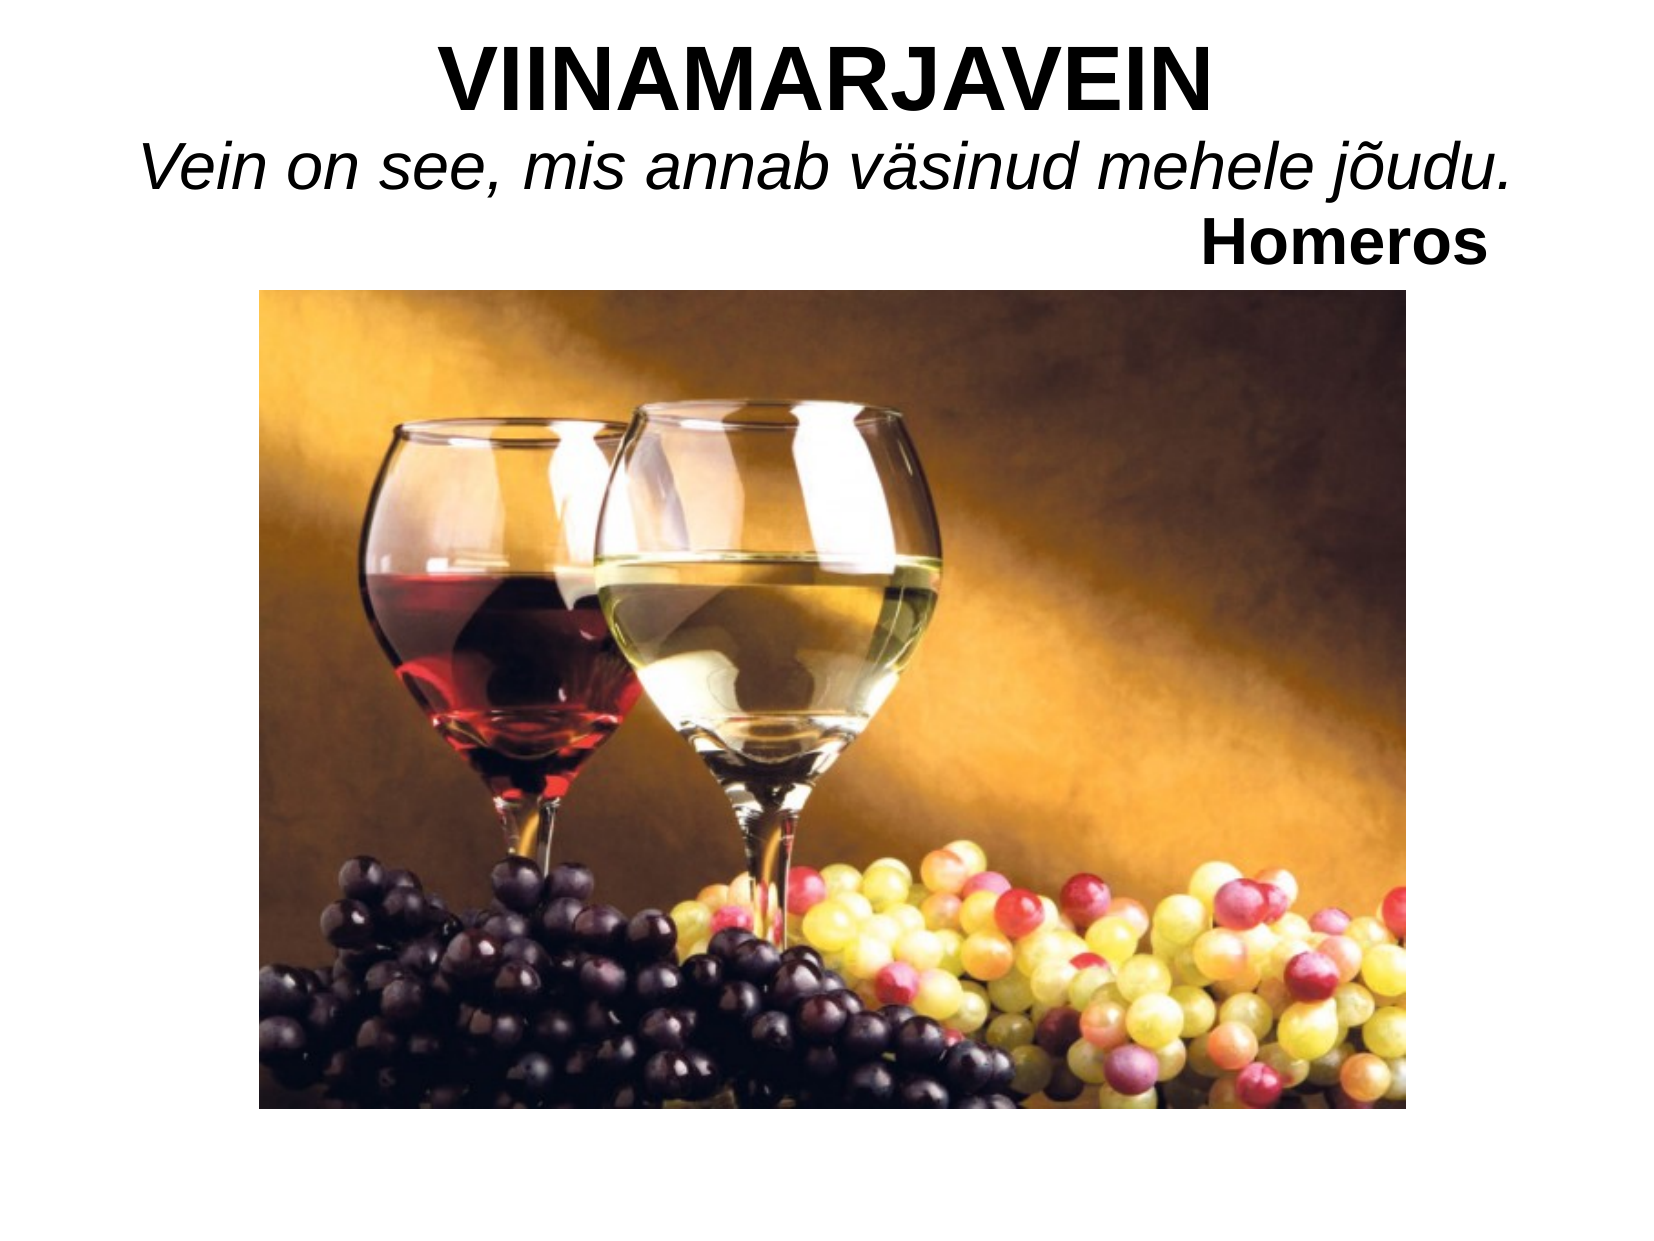

# VIINAMARJAVEIN Vein on see, mis annab väsinud mehele jõudu. Homeros